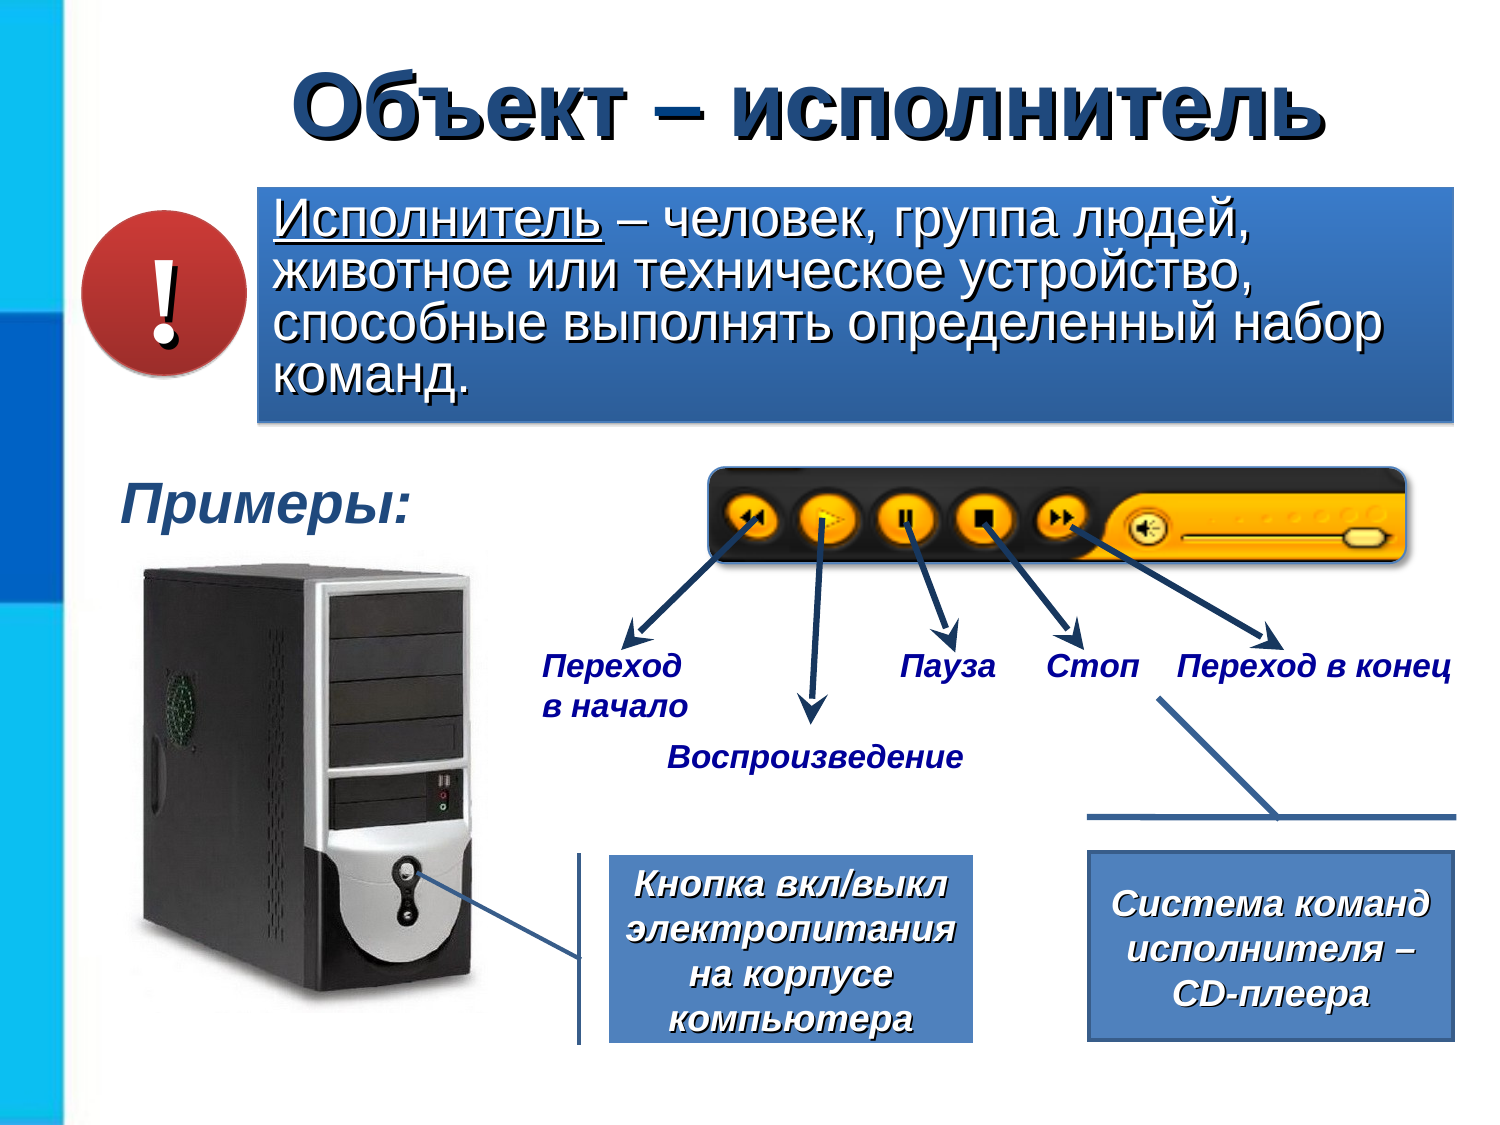

Объект – исполнитель
# Исполнитель – человек, группа людей, животное или техническое устройство, способные выполнять определенный набор команд.
!
Примеры:
Пауза
Стоп
Переход в конец
Переход в начало
Воспроизведение
Система команд исполнителя – СD-плеера
Кнопка вкл/выкл электропитания на корпусе компьютера